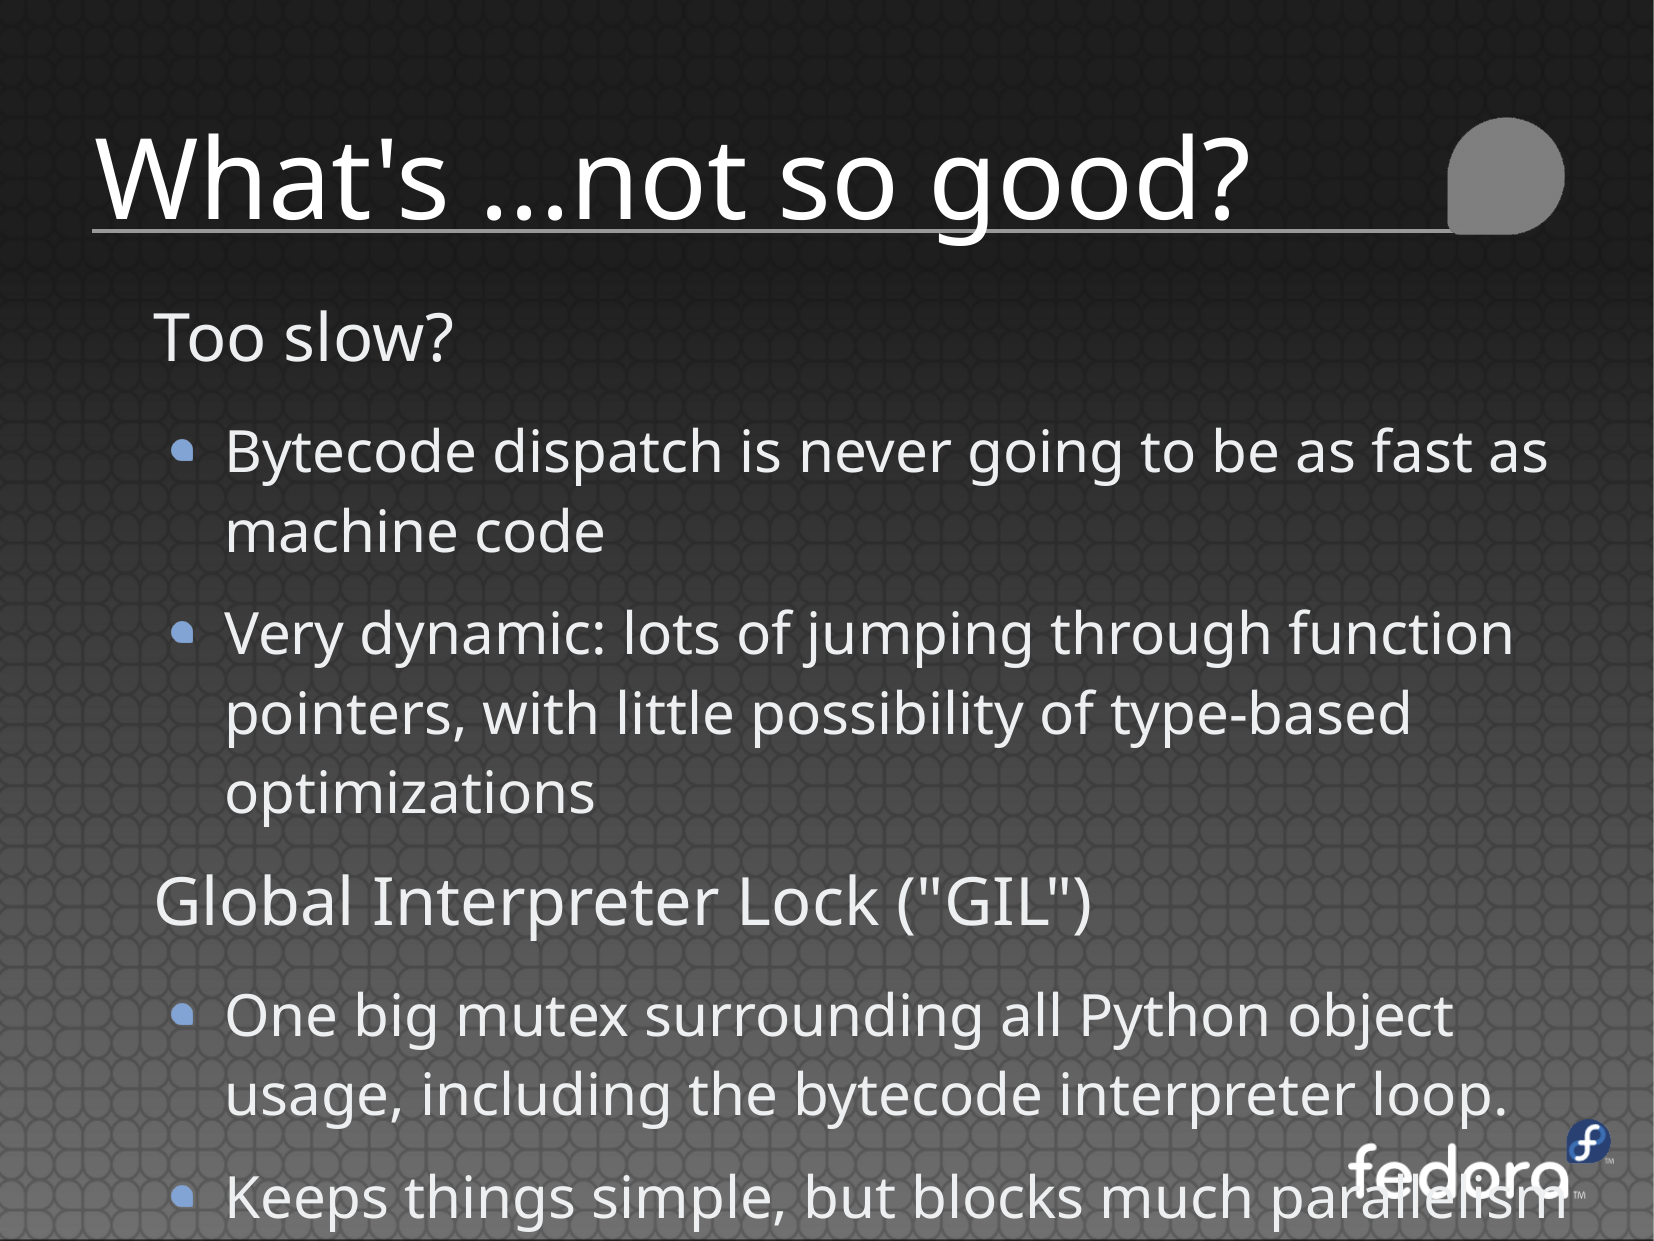

What's ...not so good?
# Too slow?
Bytecode dispatch is never going to be as fast as machine code
Very dynamic: lots of jumping through function pointers, with little possibility of type-based optimizations
Global Interpreter Lock ("GIL")
One big mutex surrounding all Python object usage, including the bytecode interpreter loop.
Keeps things simple, but blocks much parallelism